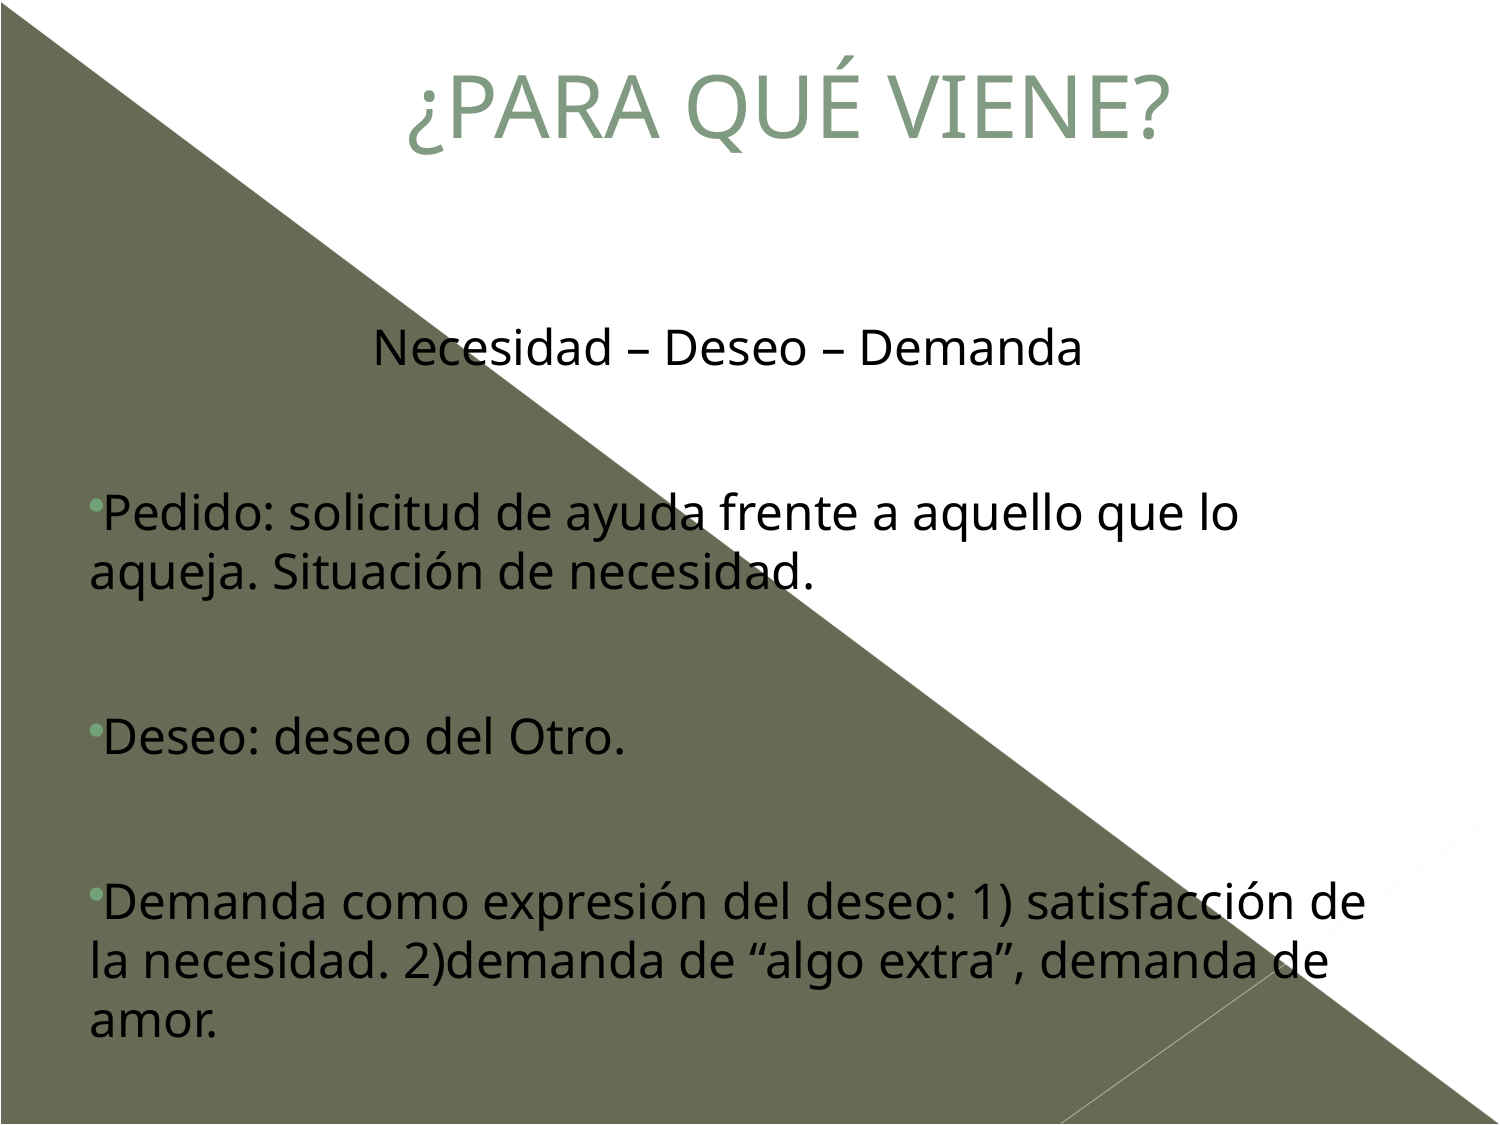

# ¿PARA QUÉ VIENE?
Necesidad – Deseo – Demanda
Pedido: solicitud de ayuda frente a aquello que lo aqueja. Situación de necesidad.
Deseo: deseo del Otro.
Demanda como expresión del deseo: 1) satisfacción de la necesidad. 2)demanda de “algo extra”, demanda de amor.